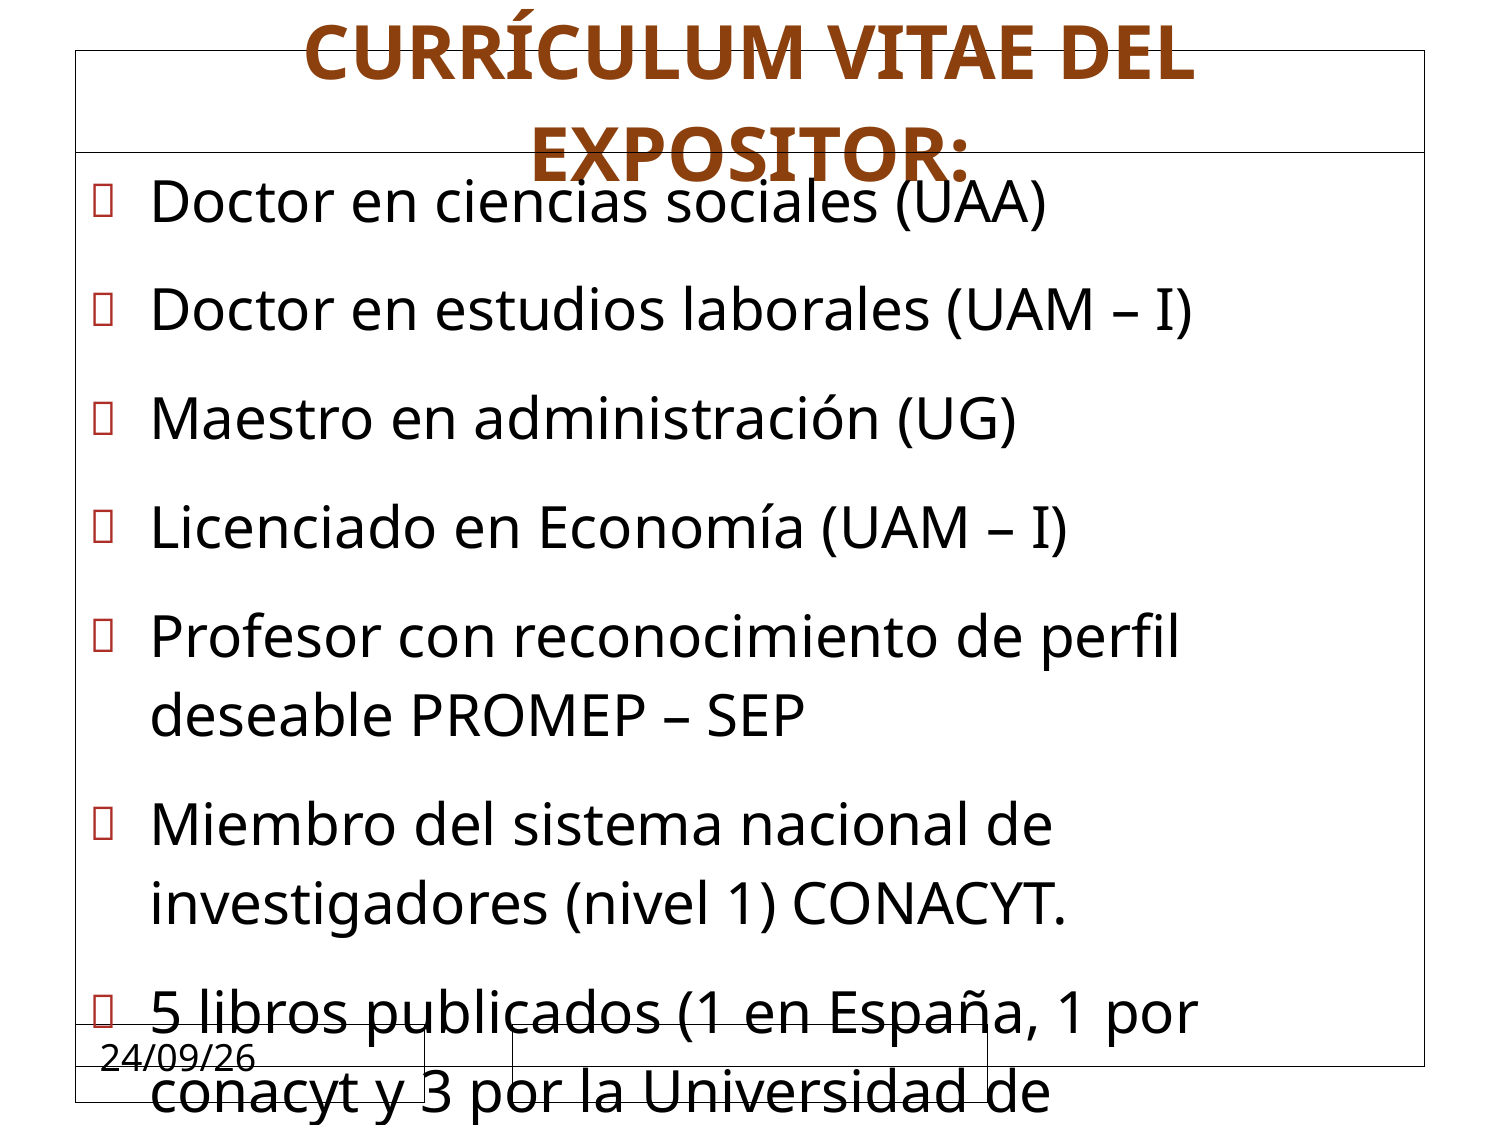

# CURRÍCULUM VITAE DEL EXPOSITOR:
Doctor en ciencias sociales (UAA)
Doctor en estudios laborales (UAM – I)
Maestro en administración (UG)
Licenciado en Economía (UAM – I)
Profesor con reconocimiento de perfil deseable PROMEP – SEP
Miembro del sistema nacional de investigadores (nivel 1) CONACYT.
5 libros publicados (1 en España, 1 por conacyt y 3 por la Universidad de Guanajuato).
Más de 30 artículos publicados de forma impresa nacional como internacionalmente en revistas de arbitraje estricto.
Más de 30 tesis como director de tesis a nivel licenciatura, como 6 tesis de maestría.
Articulista y columnista de periódicos de circulación regional (A.M. de Guanajuato y El Heraldo de León)
Profesor tiempo completo titular “A” de la Universidad de Guanajuato, niveles licenciatura como maestría.
Profesor por contrato de la Universidad del Valle de Atemajac, niveles licenciatura, maestría y doctorado.
Profesor por contrato de la Universidad De La Salle Bajío (campus León).
Profesor por contrato de la Unverisdad Internacional de Andalucía.
Director de la revista electróncia especializada en México, economía y sociedad: Tecsistécalt editada por la Universidad de Málaga, España.